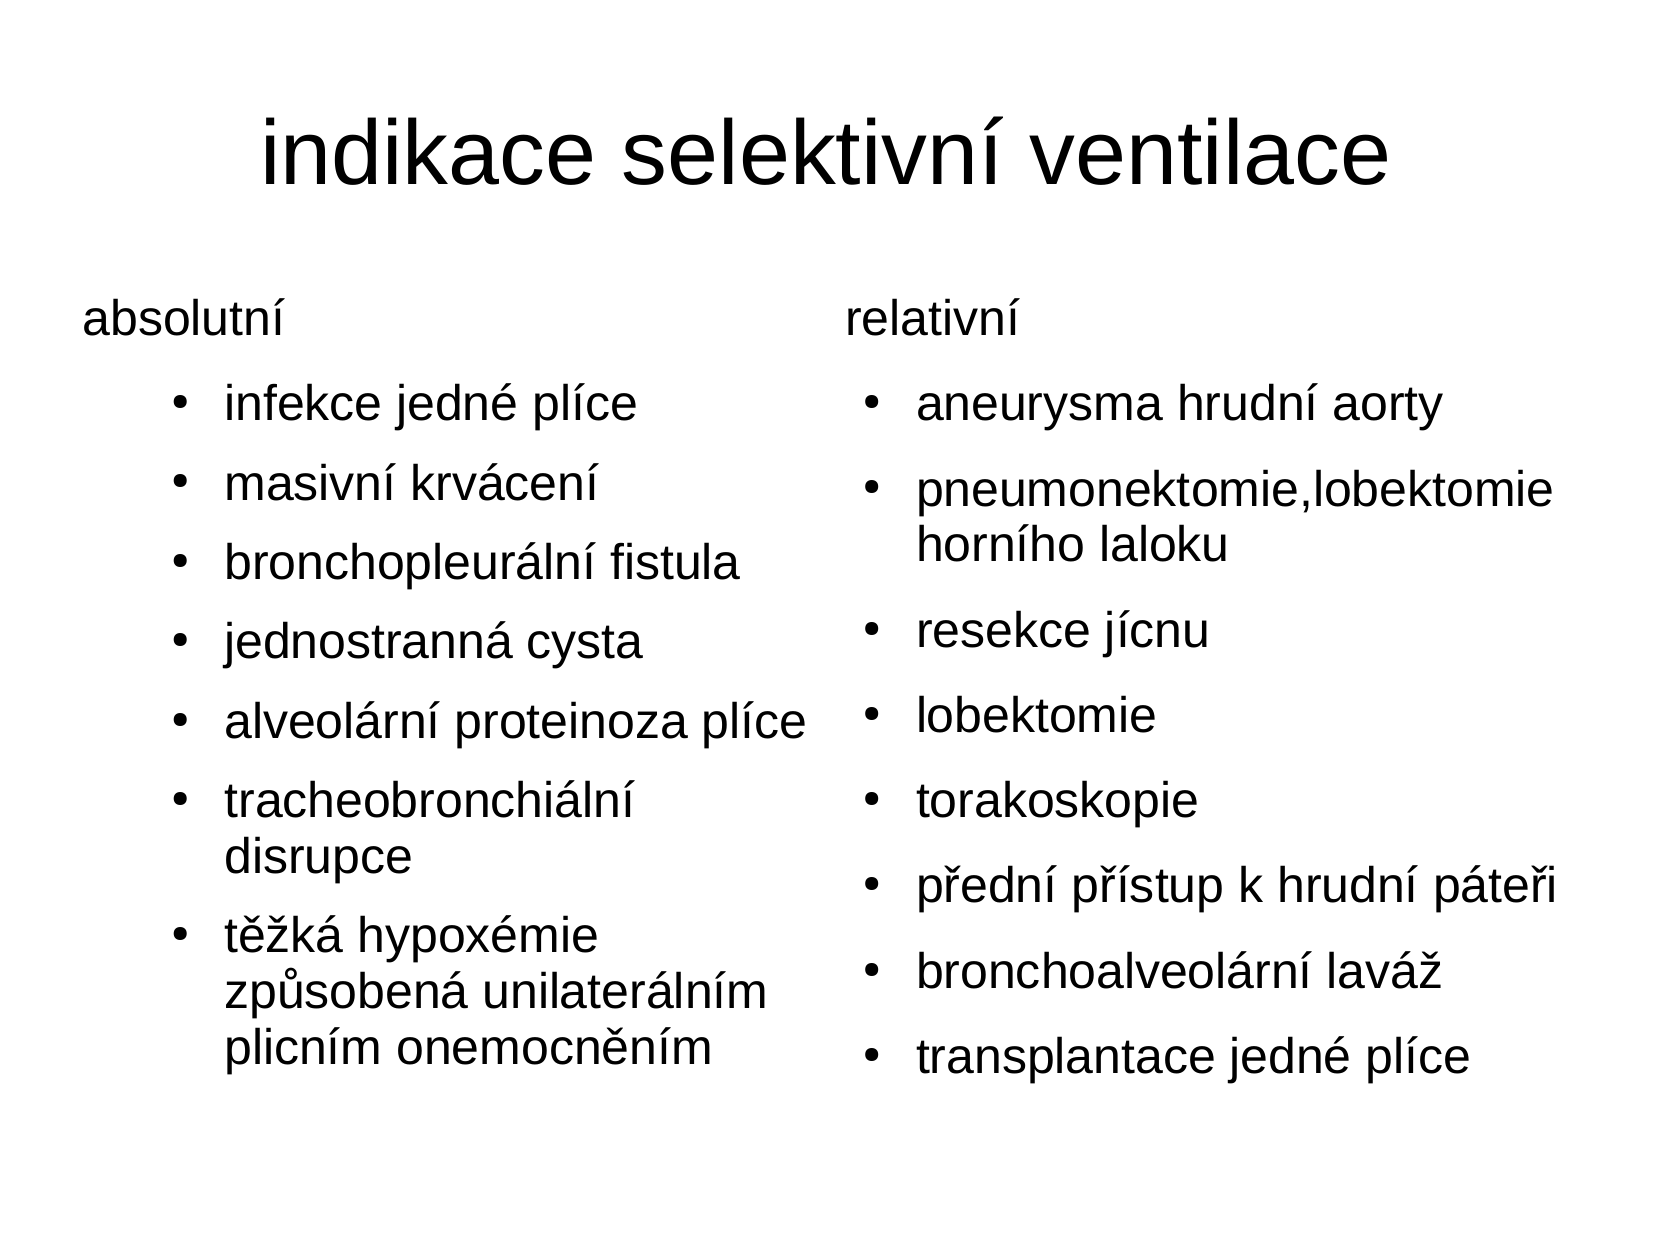

# indikace selektivní ventilace
absolutní
infekce jedné plíce
masivní krvácení
bronchopleurální fistula
jednostranná cysta
alveolární proteinoza plíce
tracheobronchiální disrupce
těžká hypoxémie způsobená unilaterálním plicním onemocněním
relativní
aneurysma hrudní aorty
pneumonektomie,lobektomie horního laloku
resekce jícnu
lobektomie
torakoskopie
přední přístup k hrudní páteři
bronchoalveolární laváž
transplantace jedné plíce